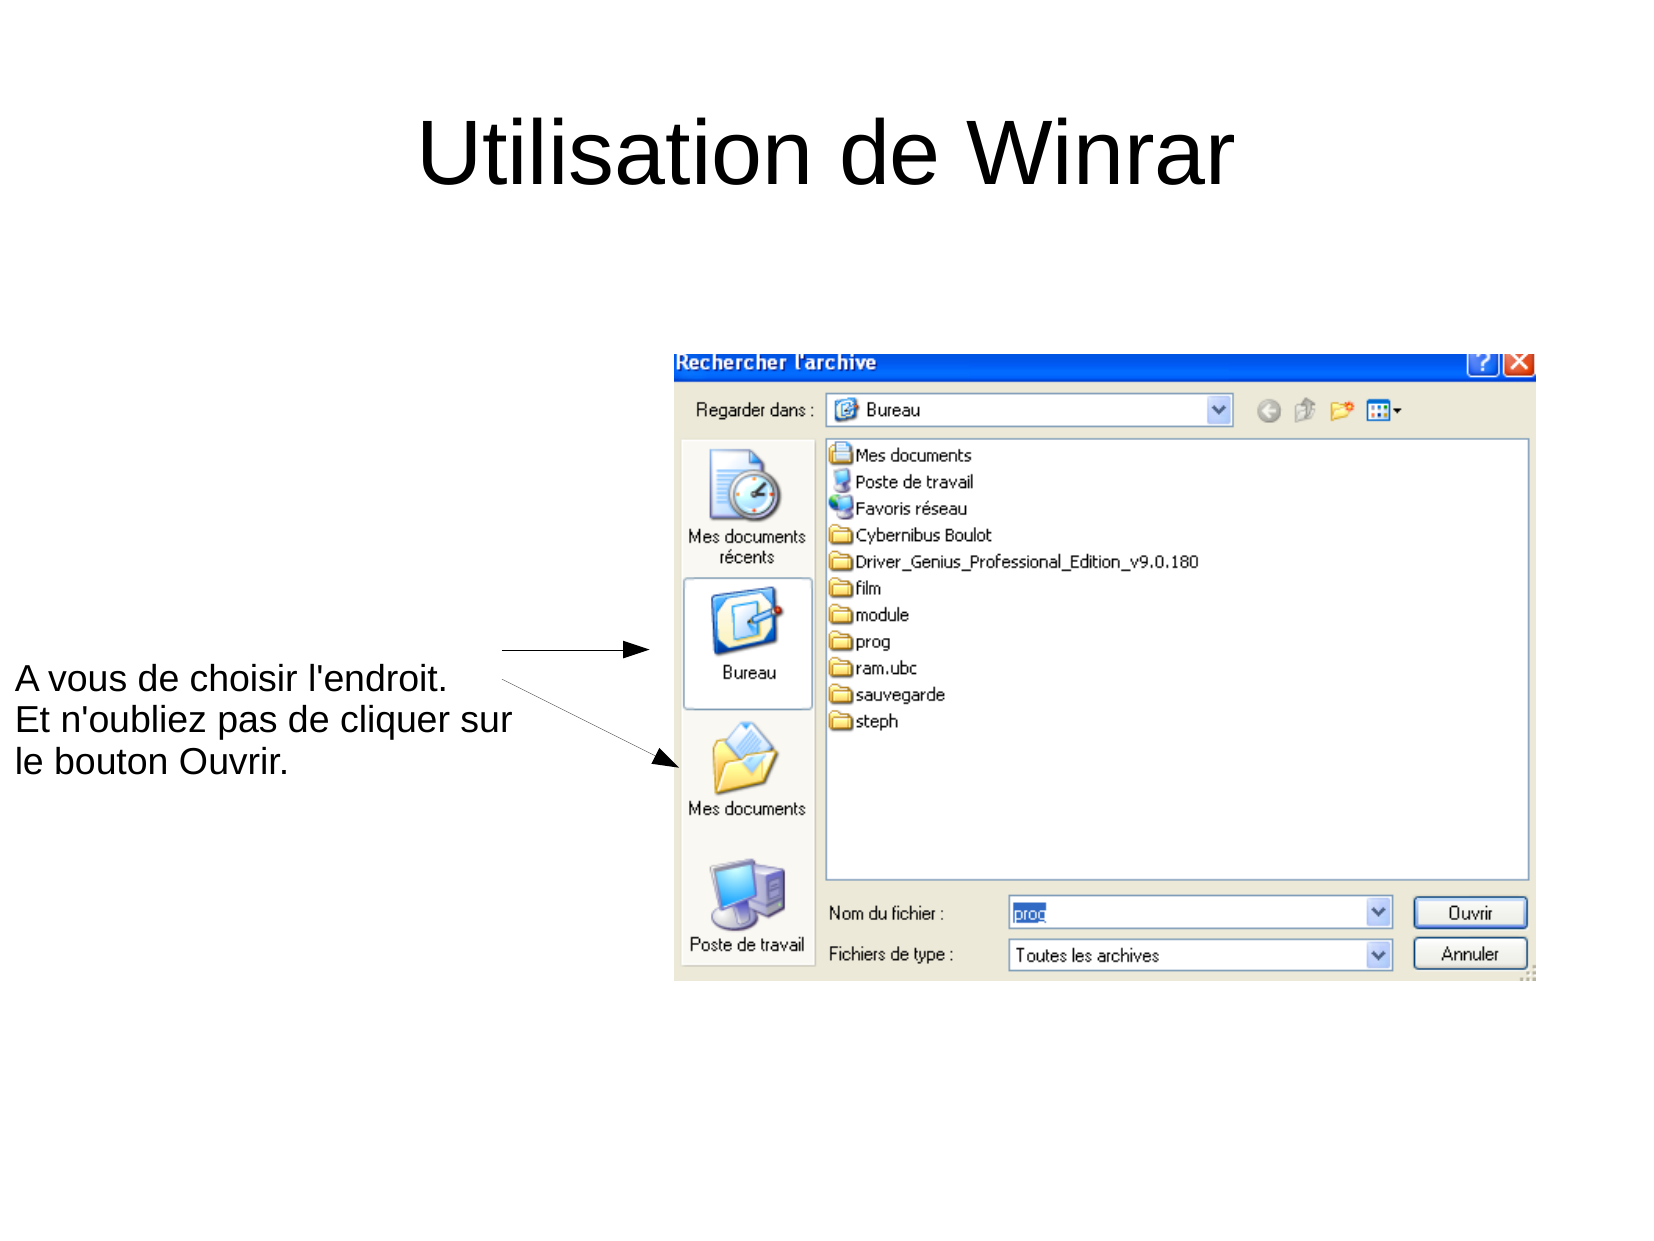

# Utilisation de Winrar
A vous de choisir l'endroit.
Et n'oubliez pas de cliquer sur le bouton Ouvrir.